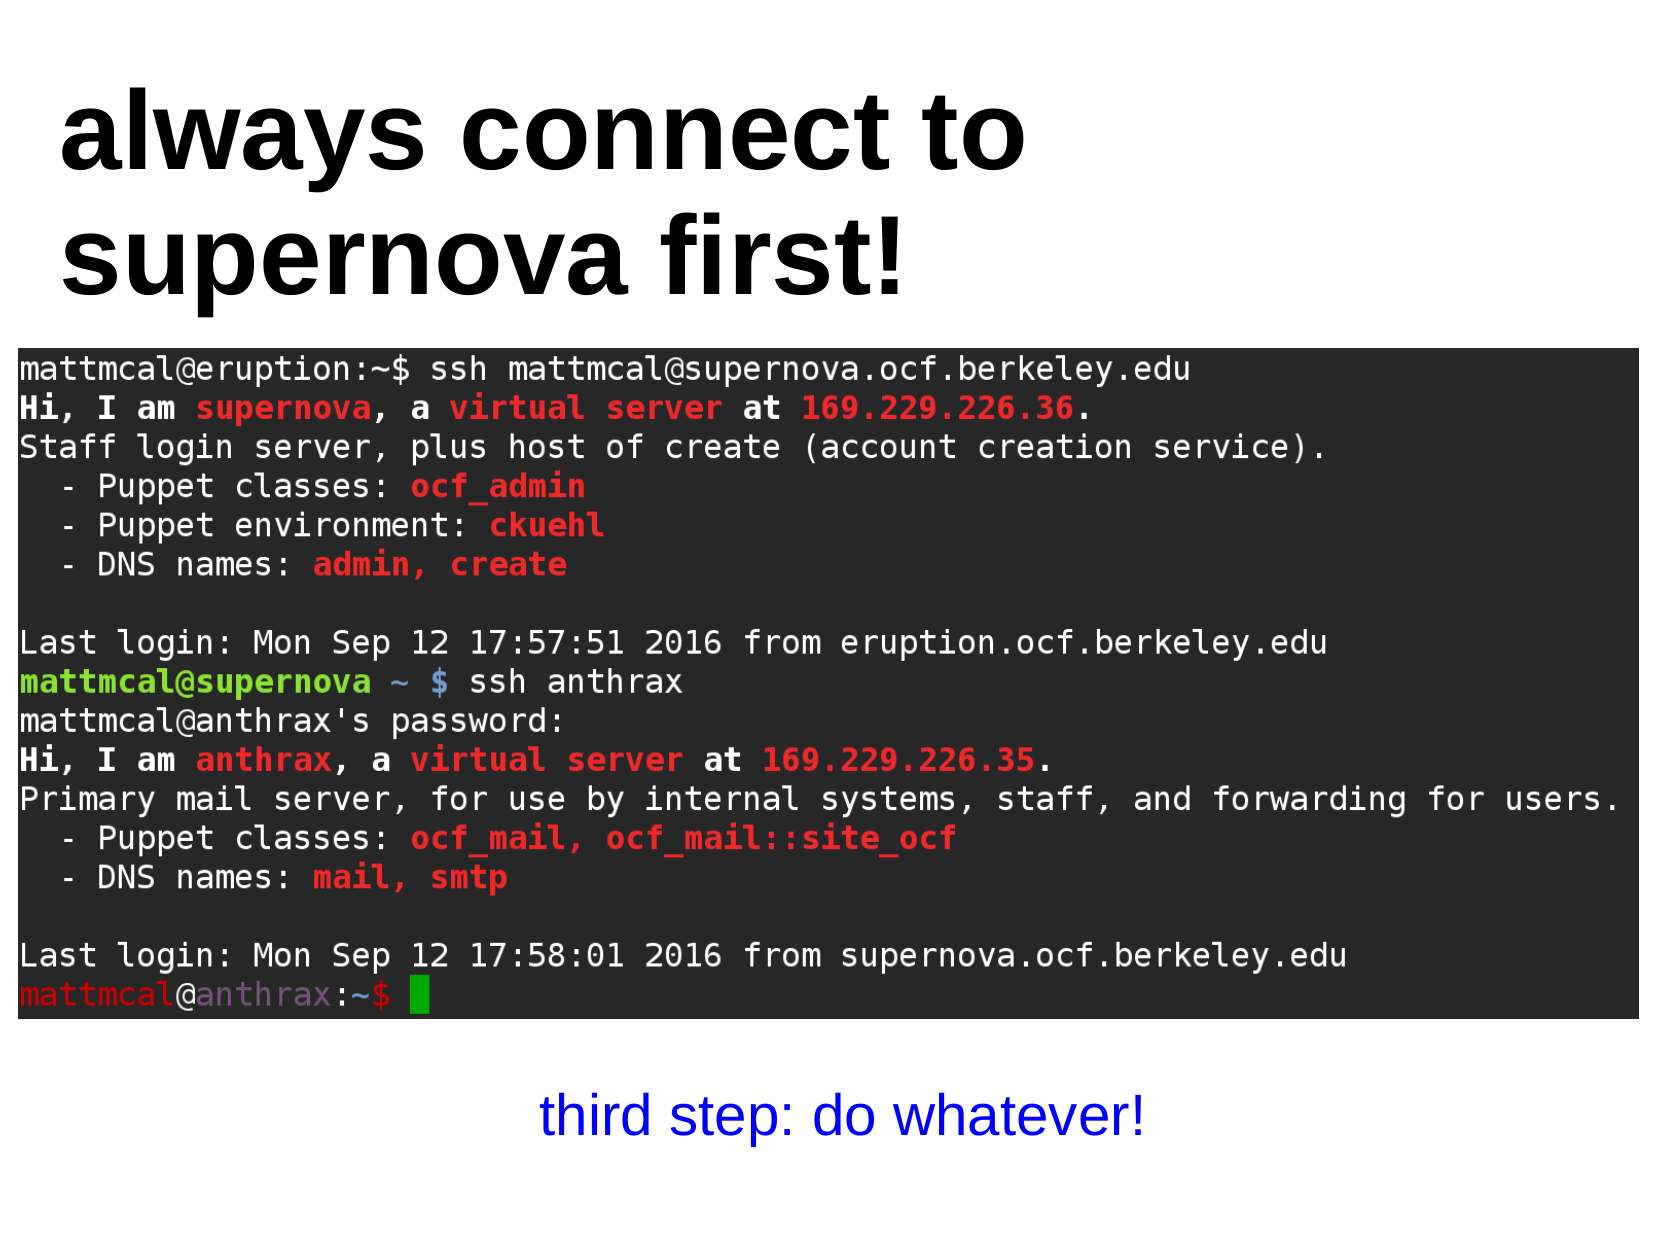

always connect to supernova first!
third step: do whatever!